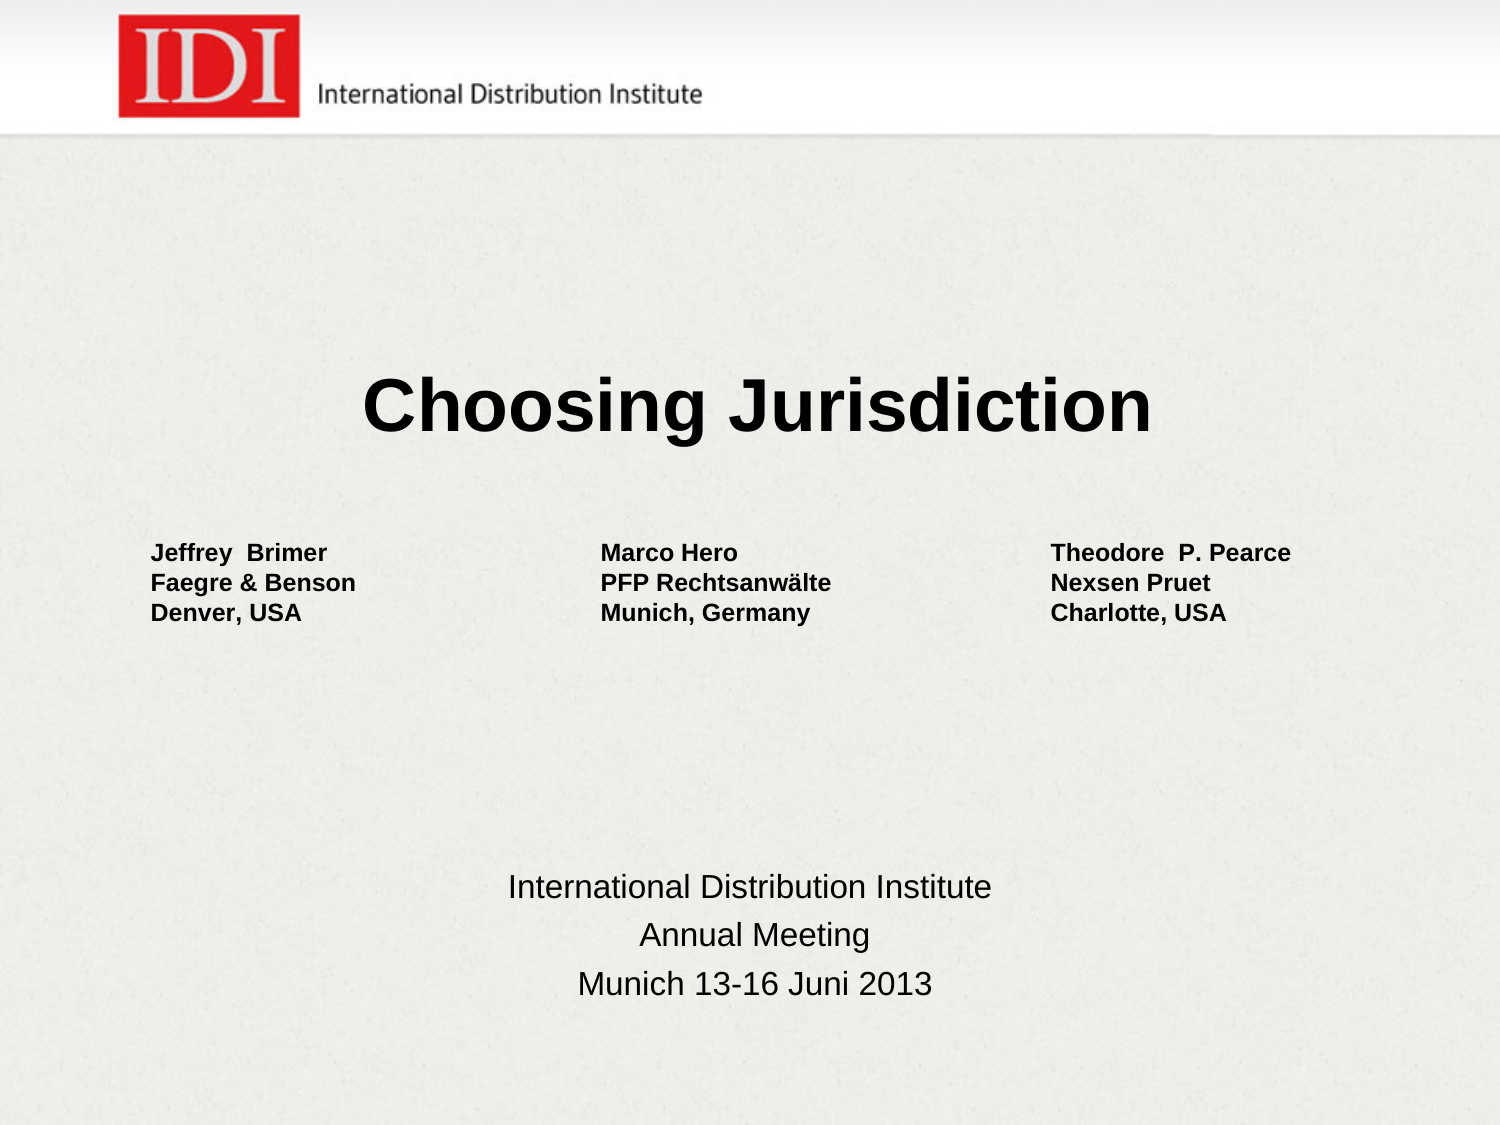

# Choosing Jurisdiction Jeffrey Brimer		Marco Hero			Theodore P. Pearce Faegre & Benson 	PFP Rechtsanwälte 		Nexsen Pruet Denver, USA 	 	Munich, Germany 		Charlotte, USA
International Distribution Institute
Annual Meeting
Munich 13-16 Juni 2013